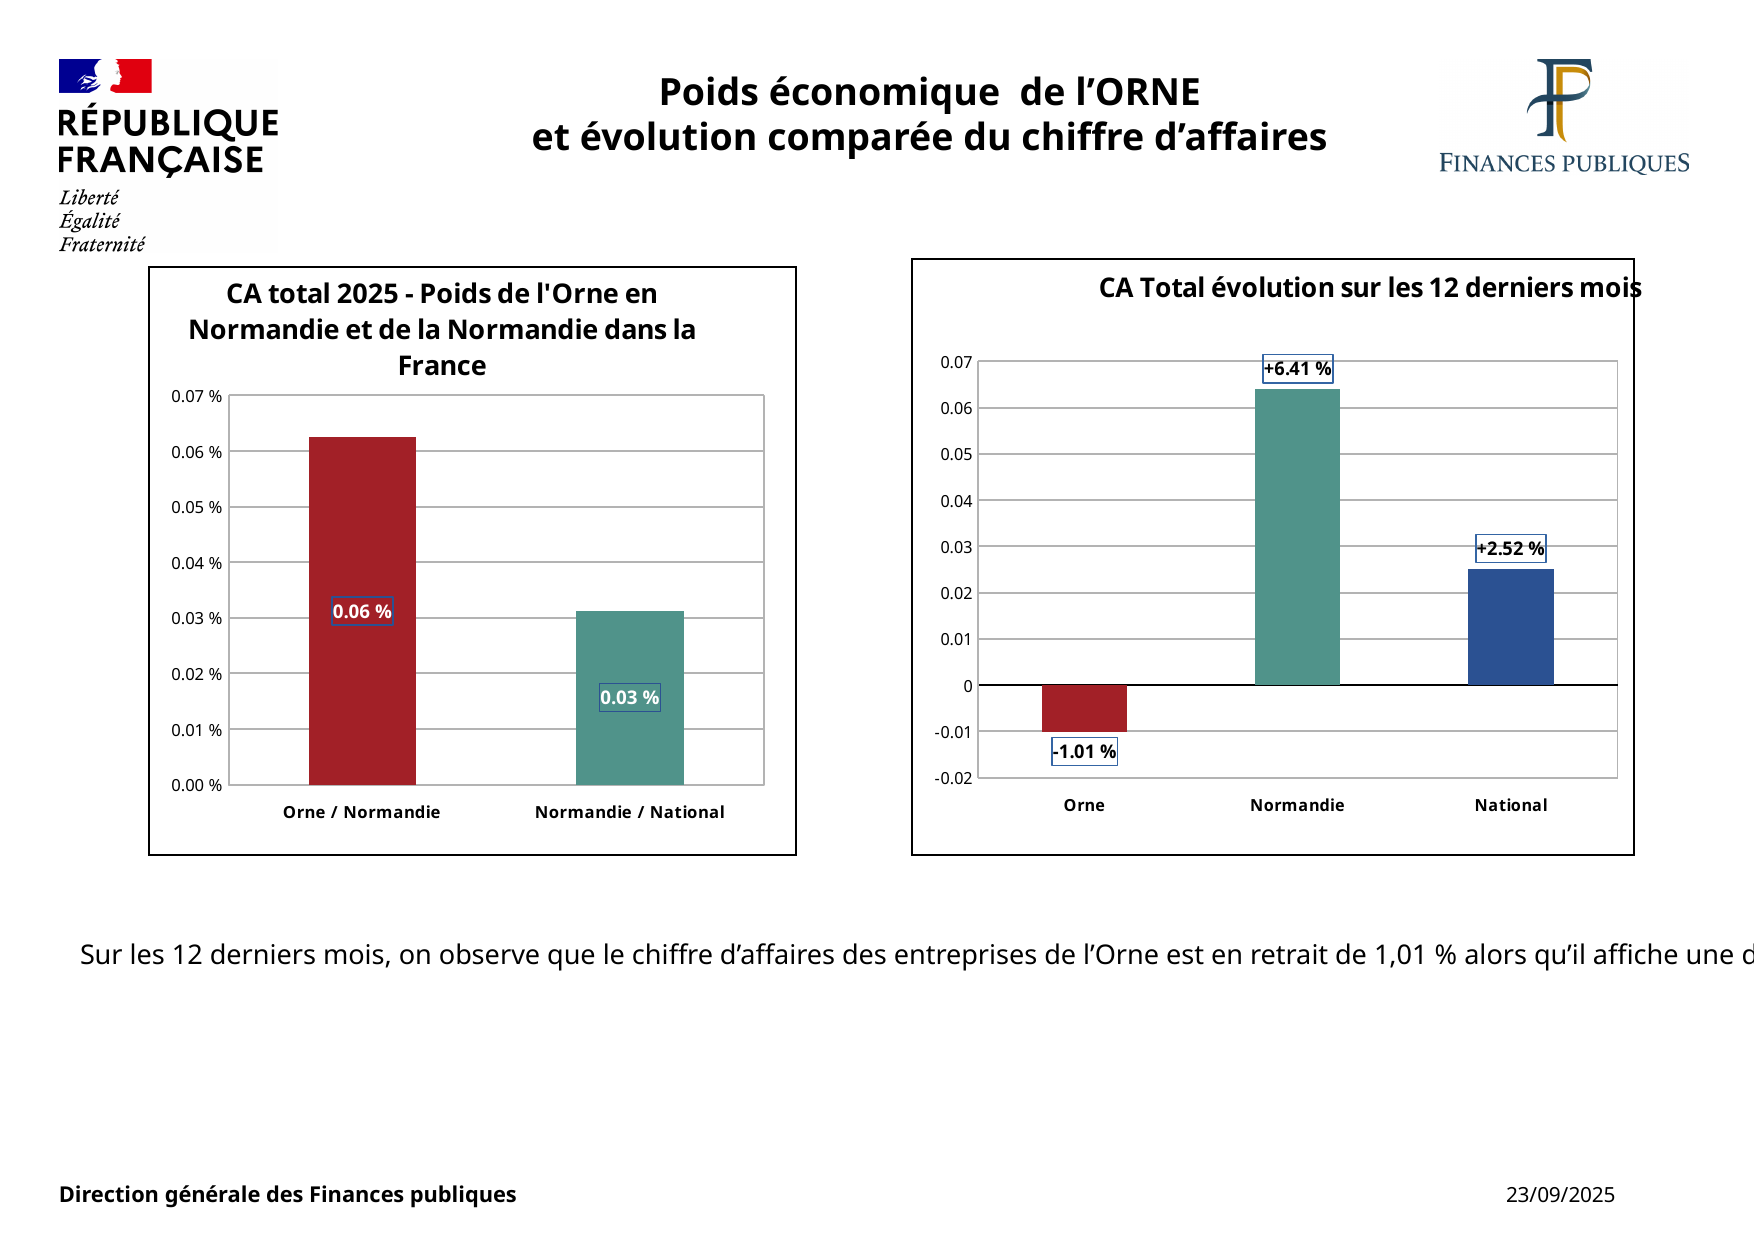

# Poids économique de l’ORNE et évolution comparée du chiffre d’affaires
### Chart: CA Total évolution sur les 12 derniers mois
| Category | Colonne R |
|---|---|
| Orne | -0.0100539181893034 |
| Normandie | 0.0640983569491753 |
| National | 0.0251968887056336 |
### Chart: CA total 2025 - Poids de l'Orne en Normandie et de la Normandie dans la France
| Category | Colonne M |
|---|---|
| Orne / Normandie | 0.0624211298418017 |
| Normandie / National | 0.0312864506615112 |Sur les 12 derniers mois, on observe que le chiffre d’affaires des entreprises de l’Orne est en retrait de 1,01 % alors qu’il affiche une dynamique positive tant au niveau national que régional.